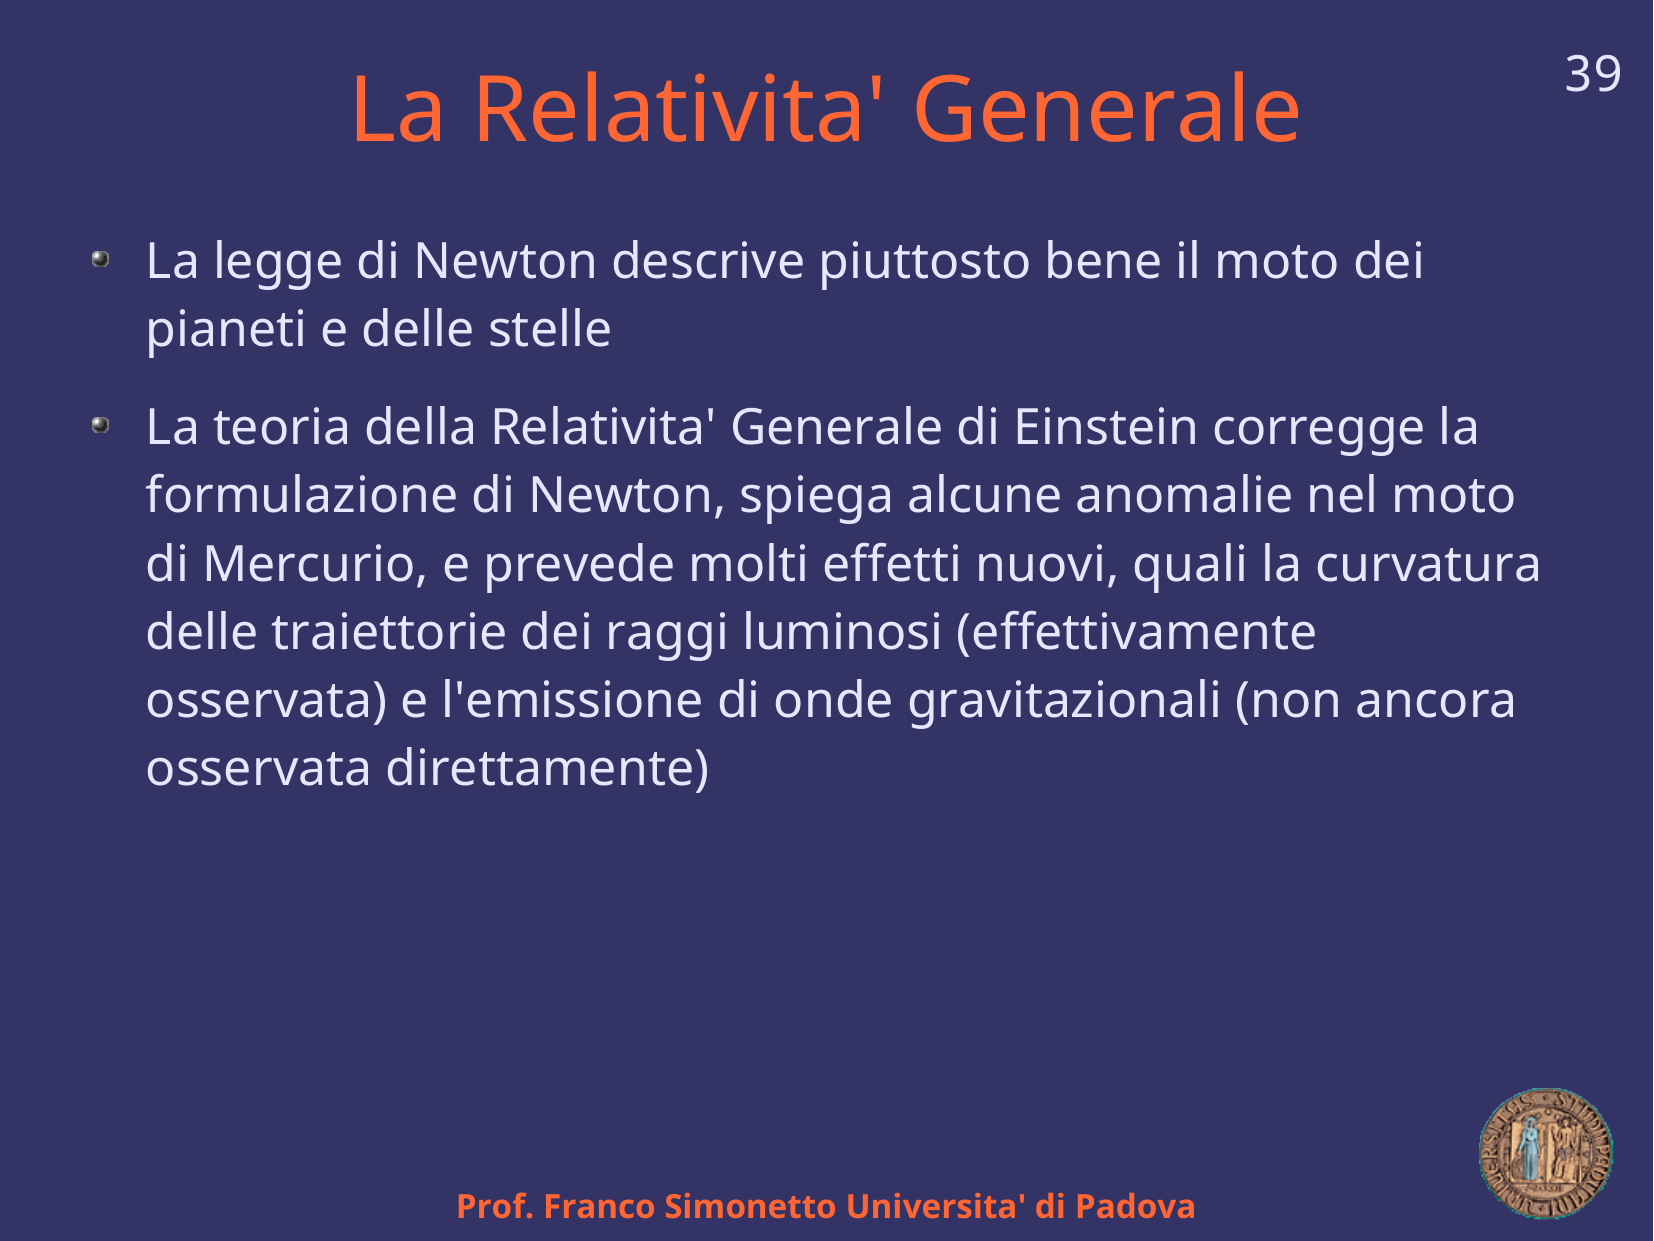

39
# La Relativita' Generale
La legge di Newton descrive piuttosto bene il moto dei pianeti e delle stelle
La teoria della Relativita' Generale di Einstein corregge la formulazione di Newton, spiega alcune anomalie nel moto di Mercurio, e prevede molti effetti nuovi, quali la curvatura delle traiettorie dei raggi luminosi (effettivamente osservata) e l'emissione di onde gravitazionali (non ancora osservata direttamente)